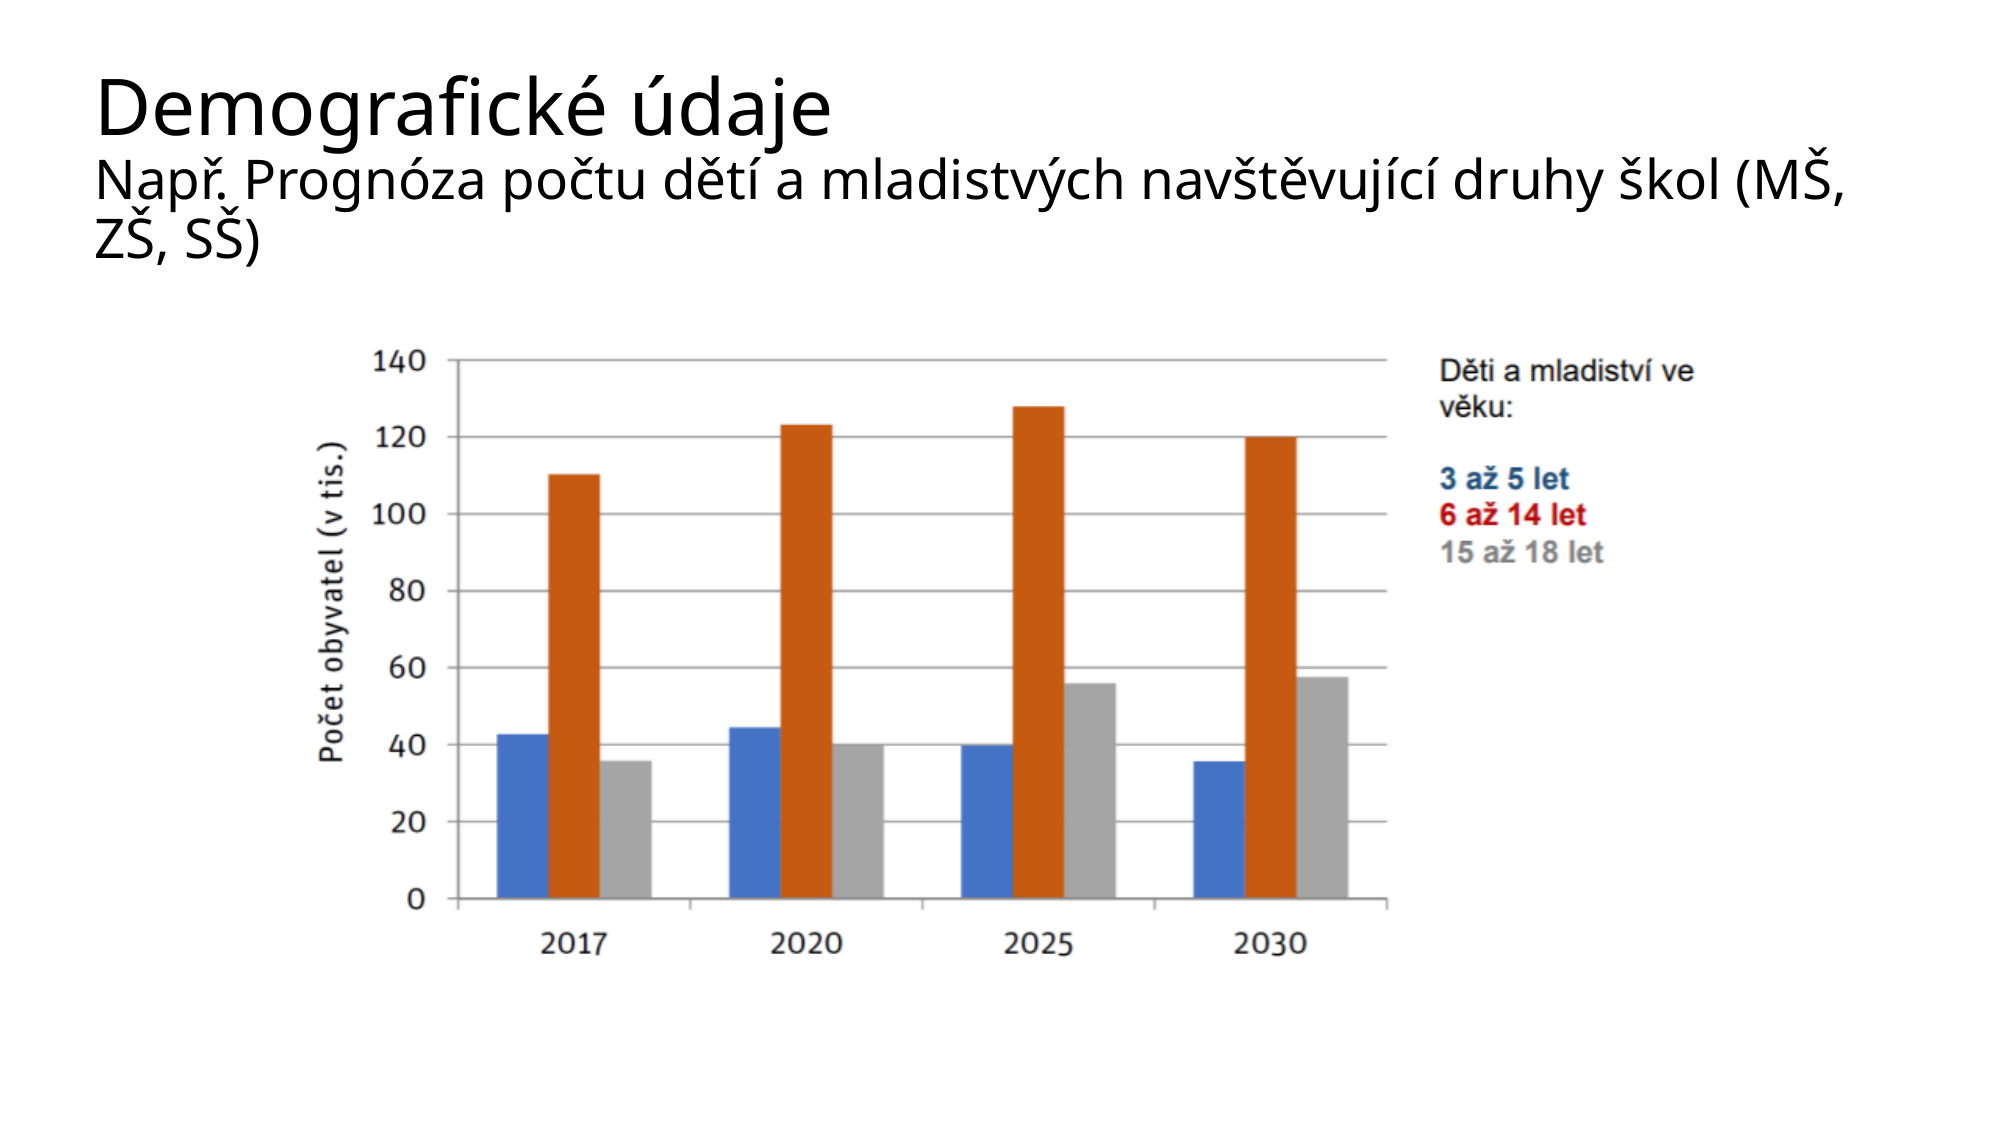

# Demografické údaje Např. Prognóza počtu dětí a mladistvých navštěvující druhy škol (MŠ, ZŠ, SŠ)